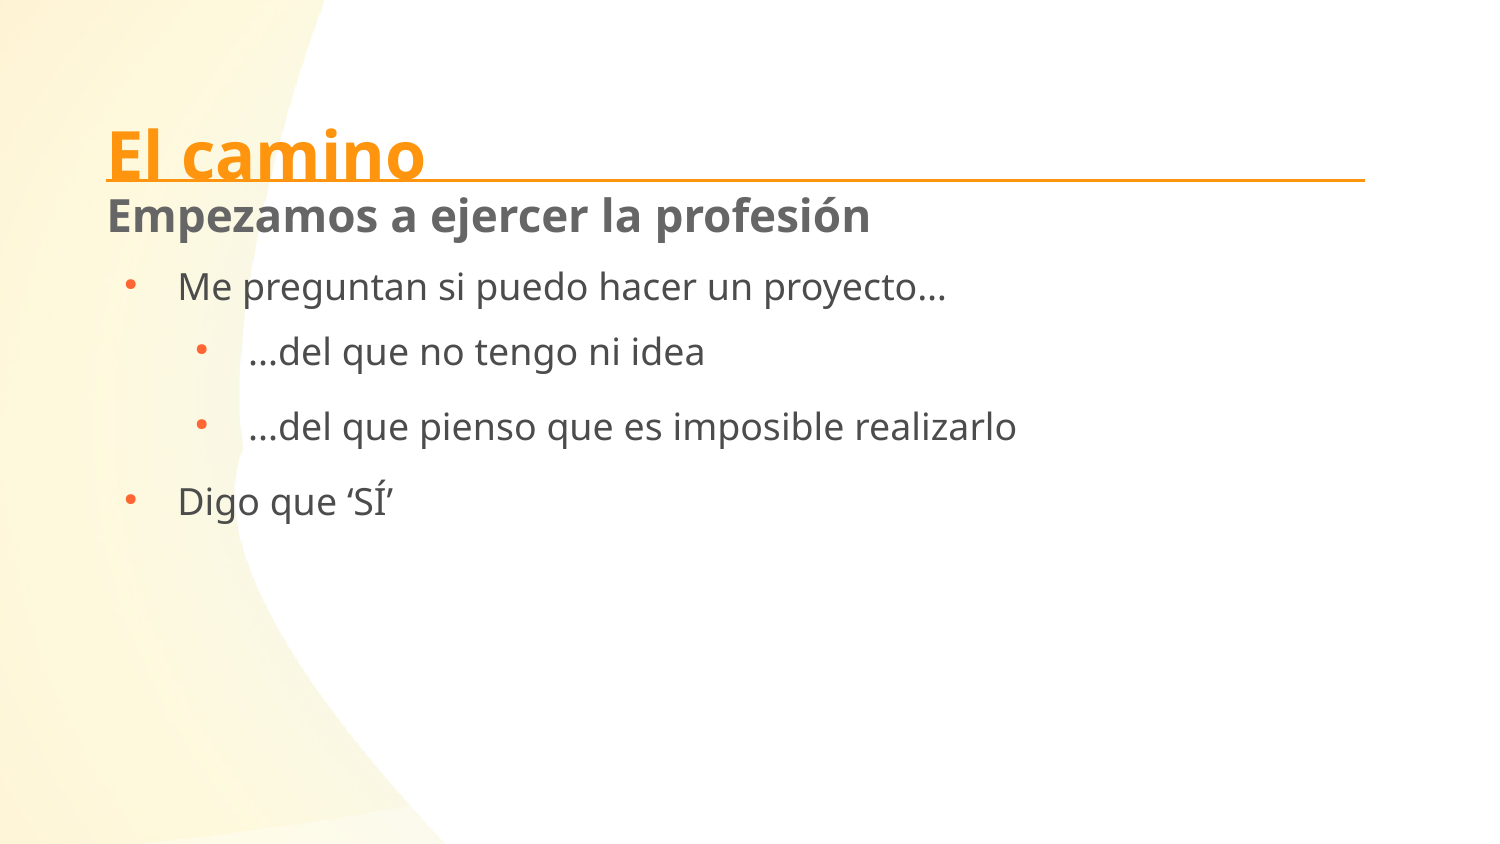

# El camino
Empezamos a ejercer la profesión
Me preguntan si puedo hacer un proyecto…
...del que no tengo ni idea
...del que pienso que es imposible realizarlo
Digo que ‘SÍ’